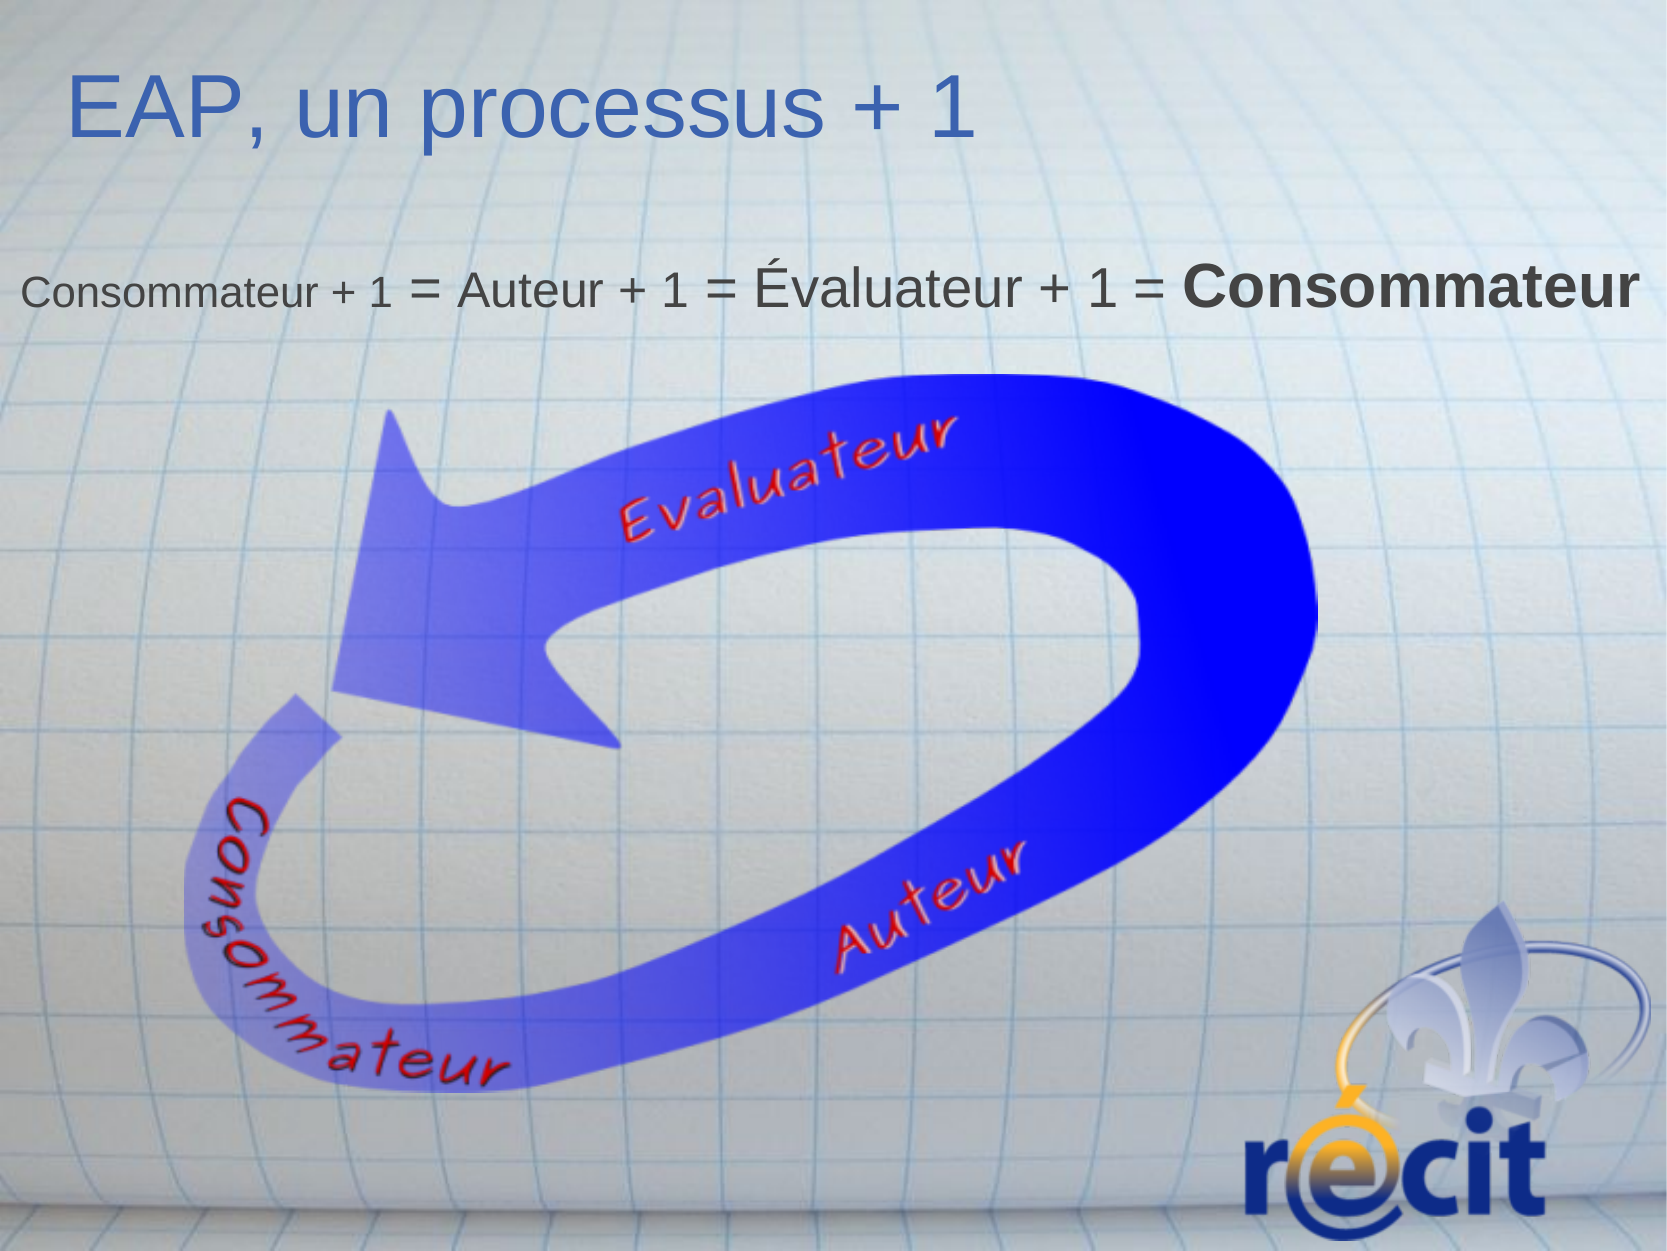

# EAP, un processus + 1
Consommateur + 1 = Auteur + 1 = Évaluateur + 1 = Consommateur